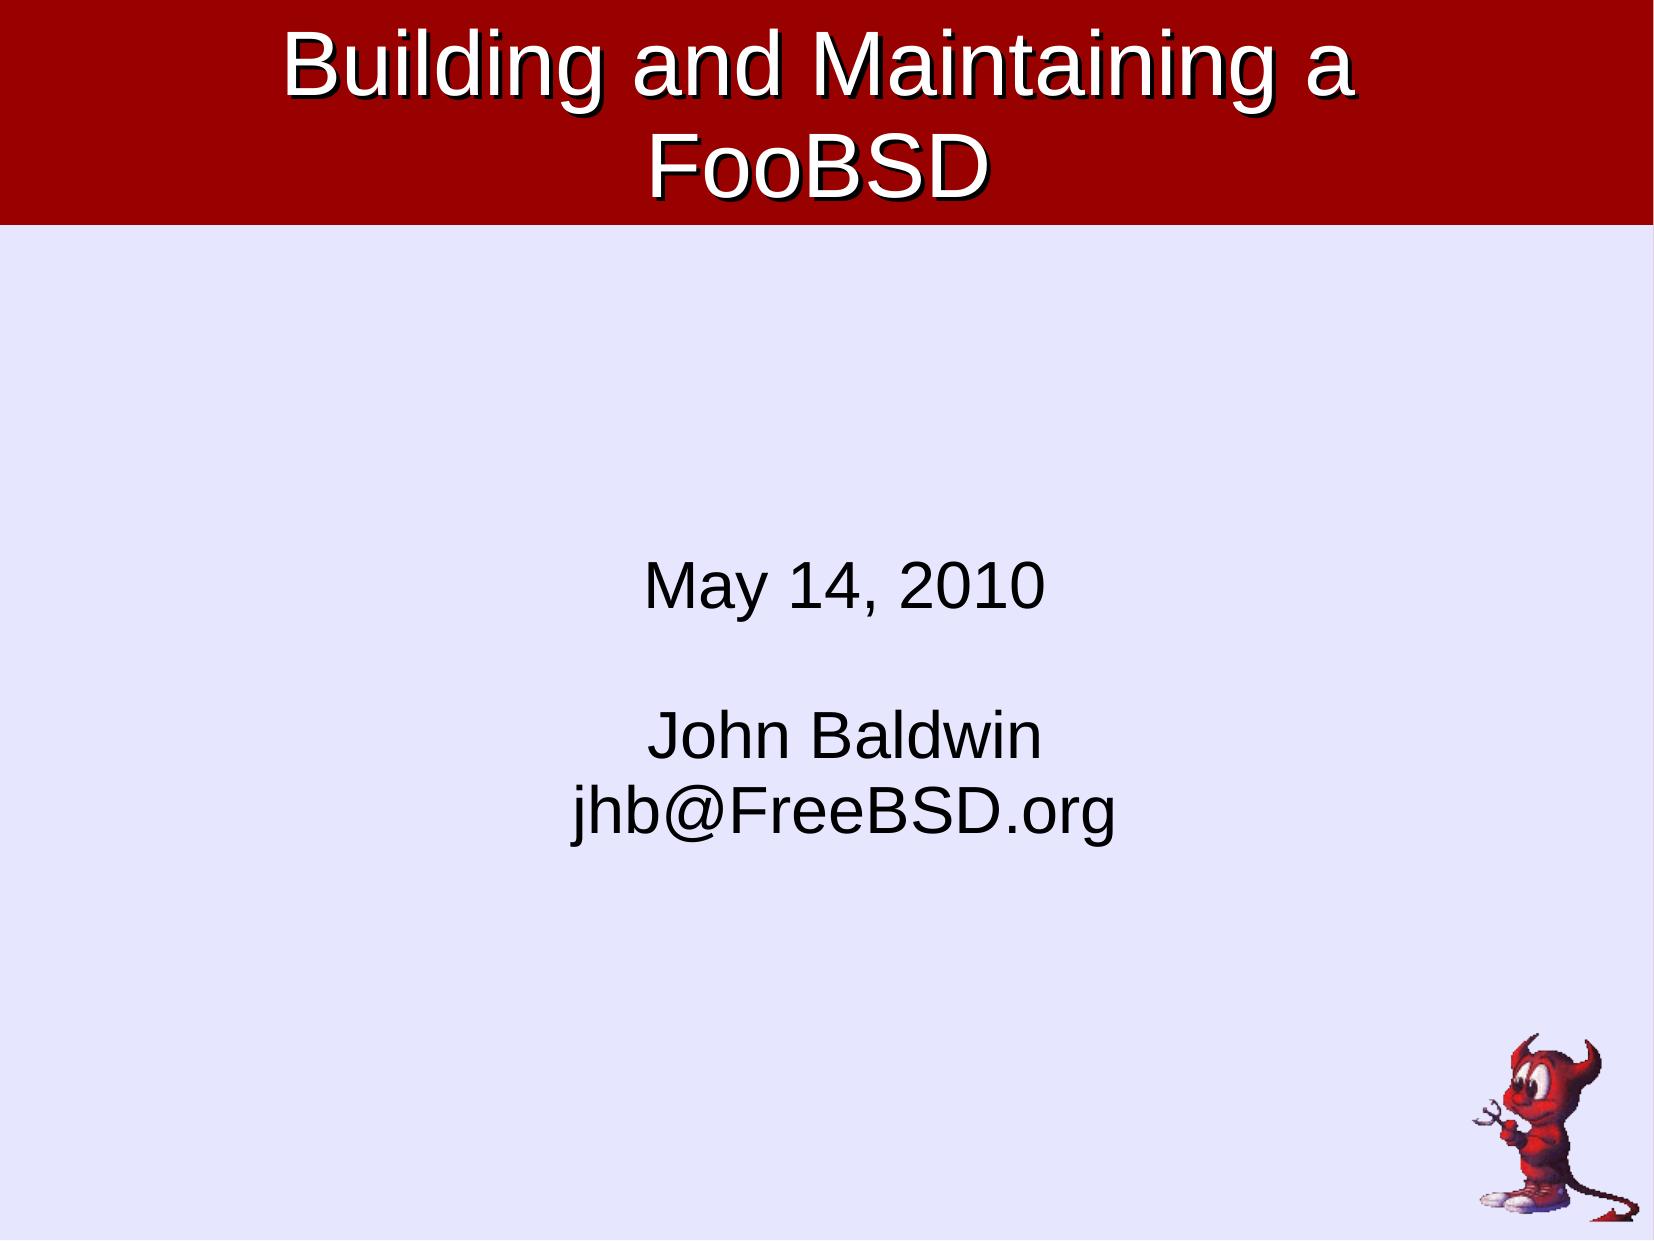

# Building and Maintaining a FooBSD
May 14, 2010
John Baldwin
jhb@FreeBSD.org